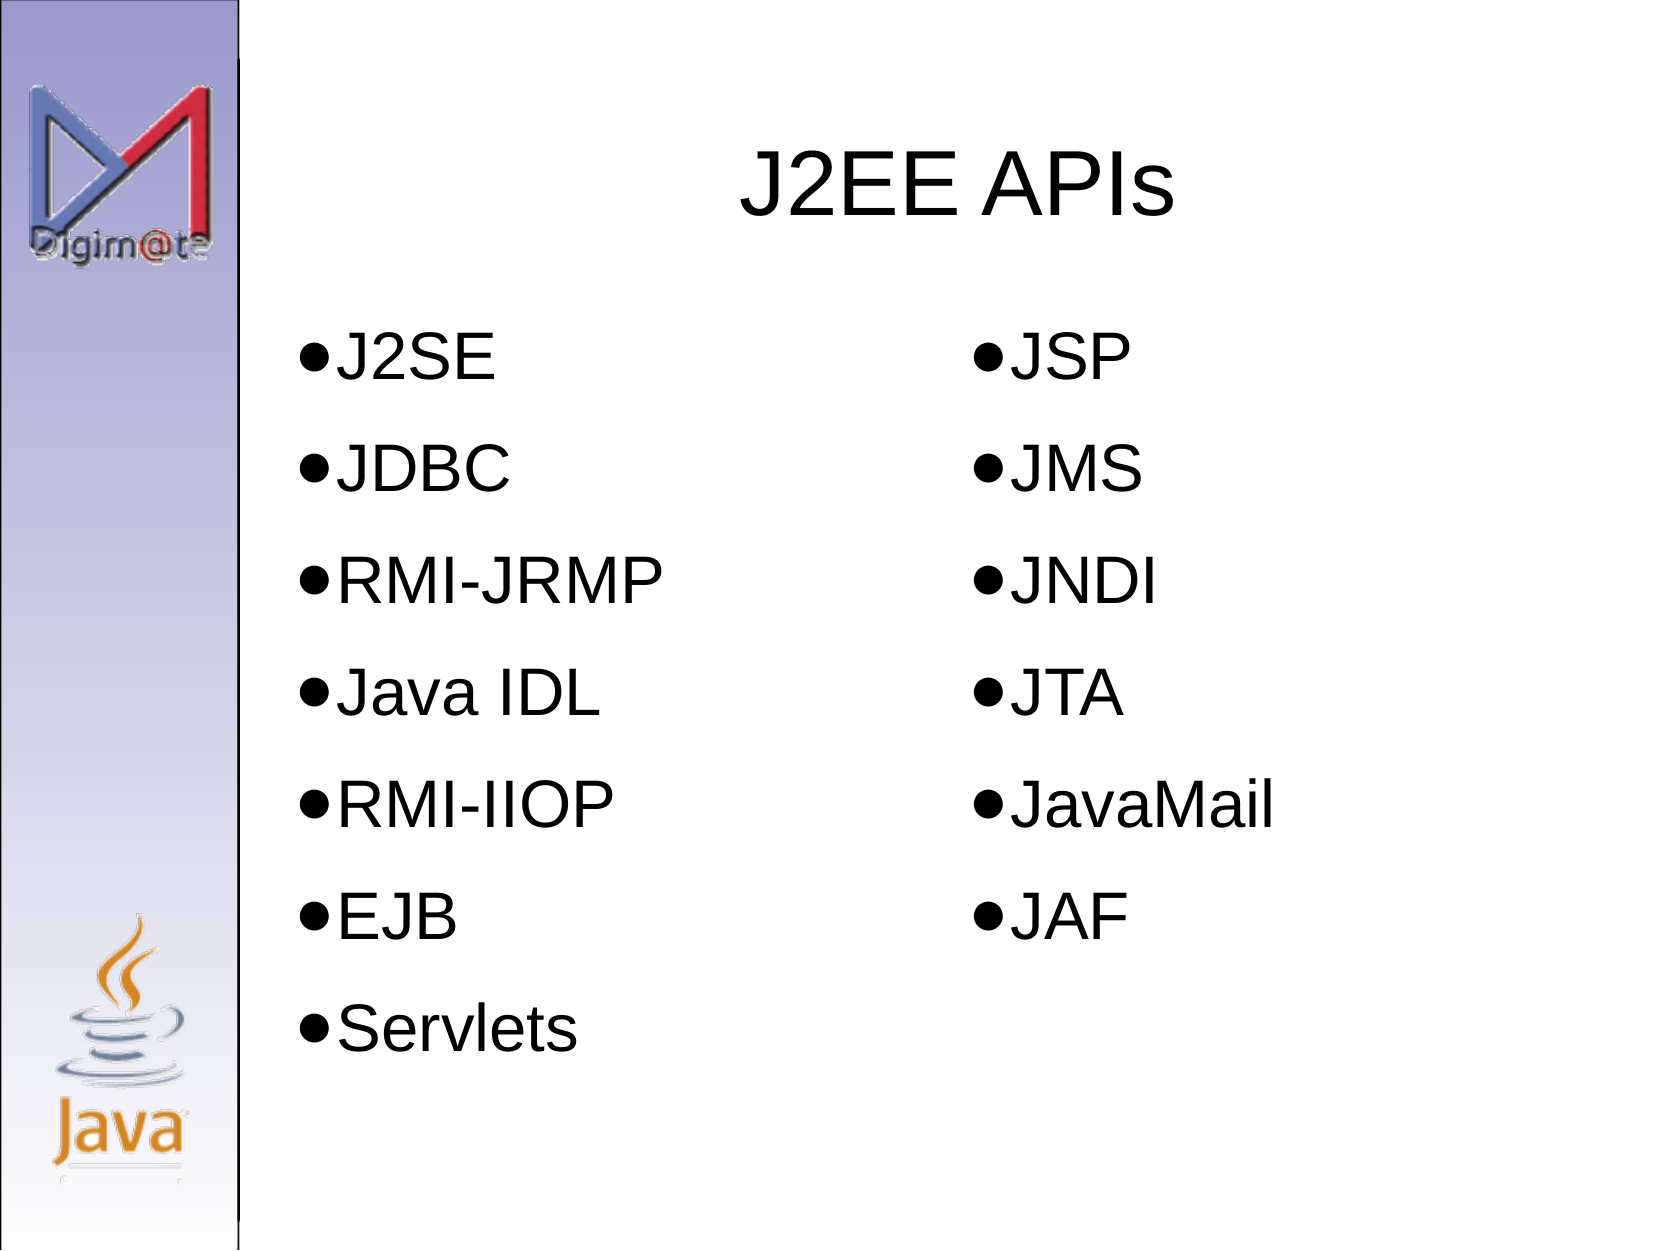

# J2EE APIs
J2SE
JDBC
RMI-JRMP
Java IDL
RMI-IIOP
EJB
Servlets
JSP
JMS
JNDI
JTA
JavaMail
JAF